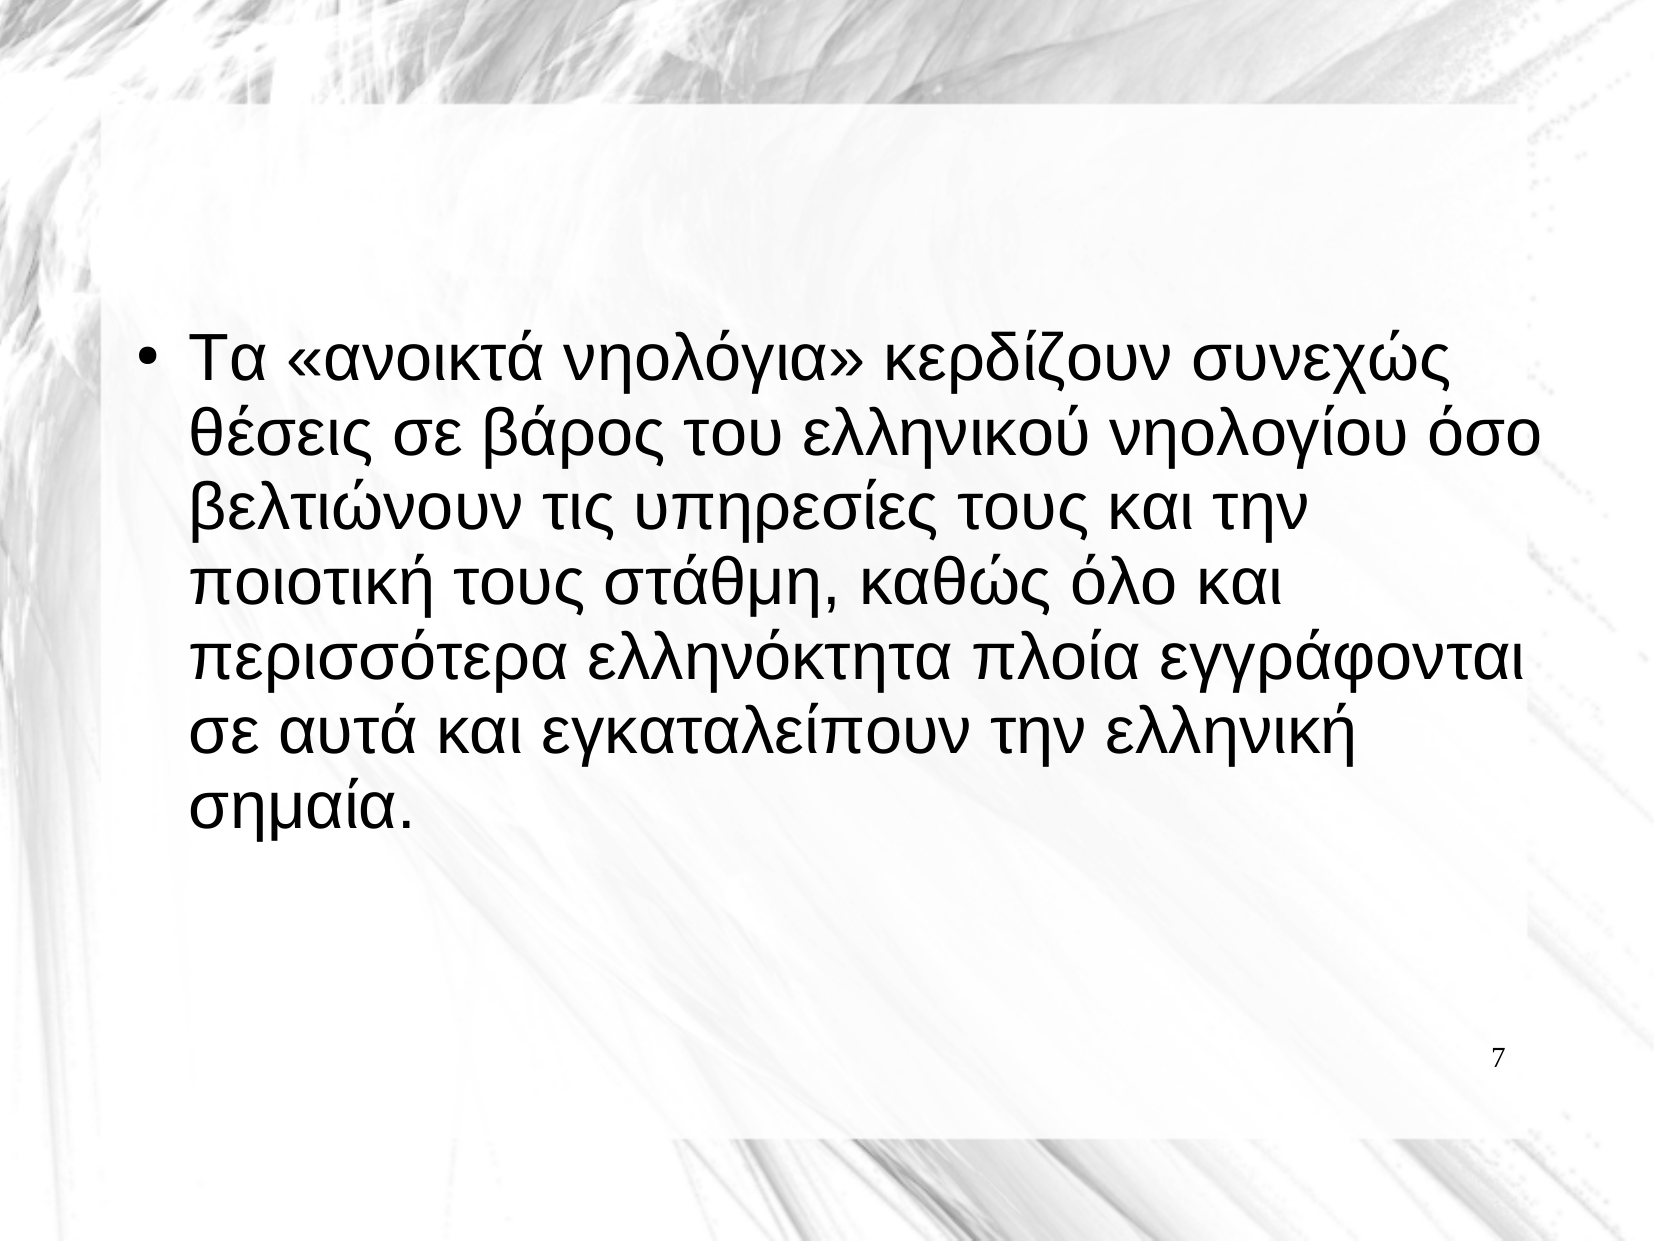

# Τα «ανοικτά νηολόγια» κερδίζουν συνεχώς θέσεις σε βάρος του ελληνικού νηολογίου όσο βελτιώνουν τις υπηρεσίες τους και την ποιοτική τους στάθμη, καθώς όλο και περισσότερα ελληνόκτητα πλοία εγγράφονται σε αυτά και εγκαταλείπουν την ελληνική σημαία.
7